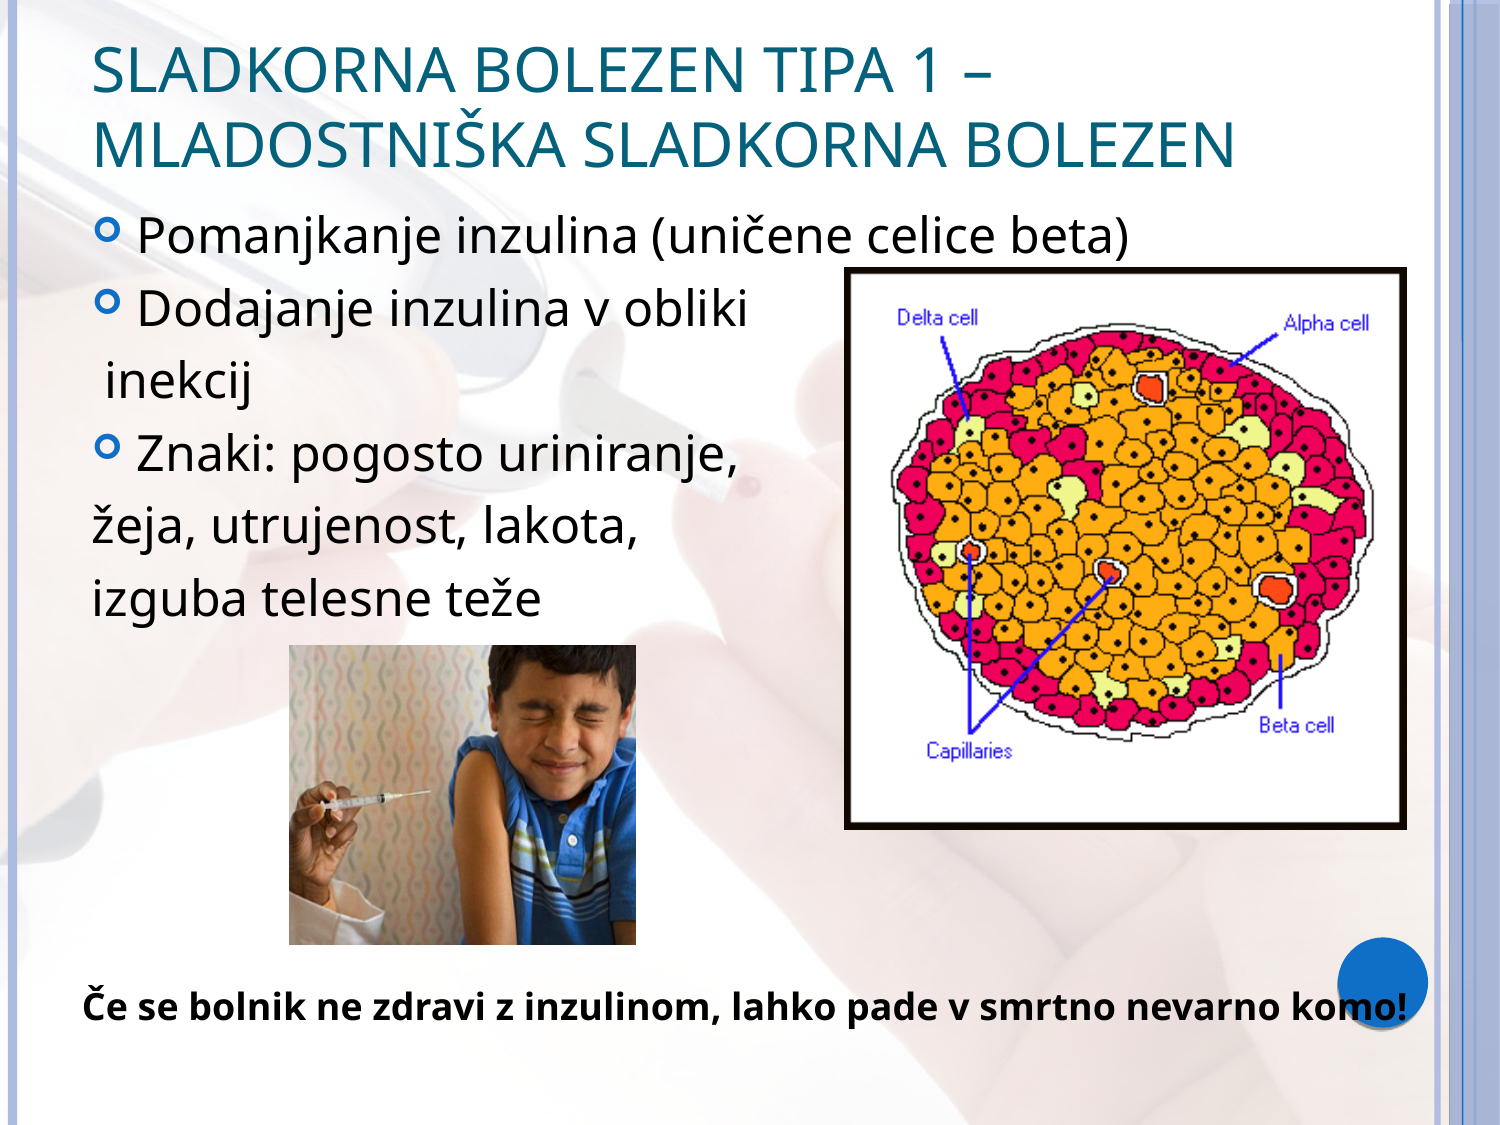

# SLADKORNA BOLEZEN TIPA 1 – mladostniška sladkorna bolezen
Pomanjkanje inzulina (uničene celice beta)
Dodajanje inzulina v obliki
 inekcij
Znaki: pogosto uriniranje,
žeja, utrujenost, lakota,
izguba telesne teže
Če se bolnik ne zdravi z inzulinom, lahko pade v smrtno nevarno komo!